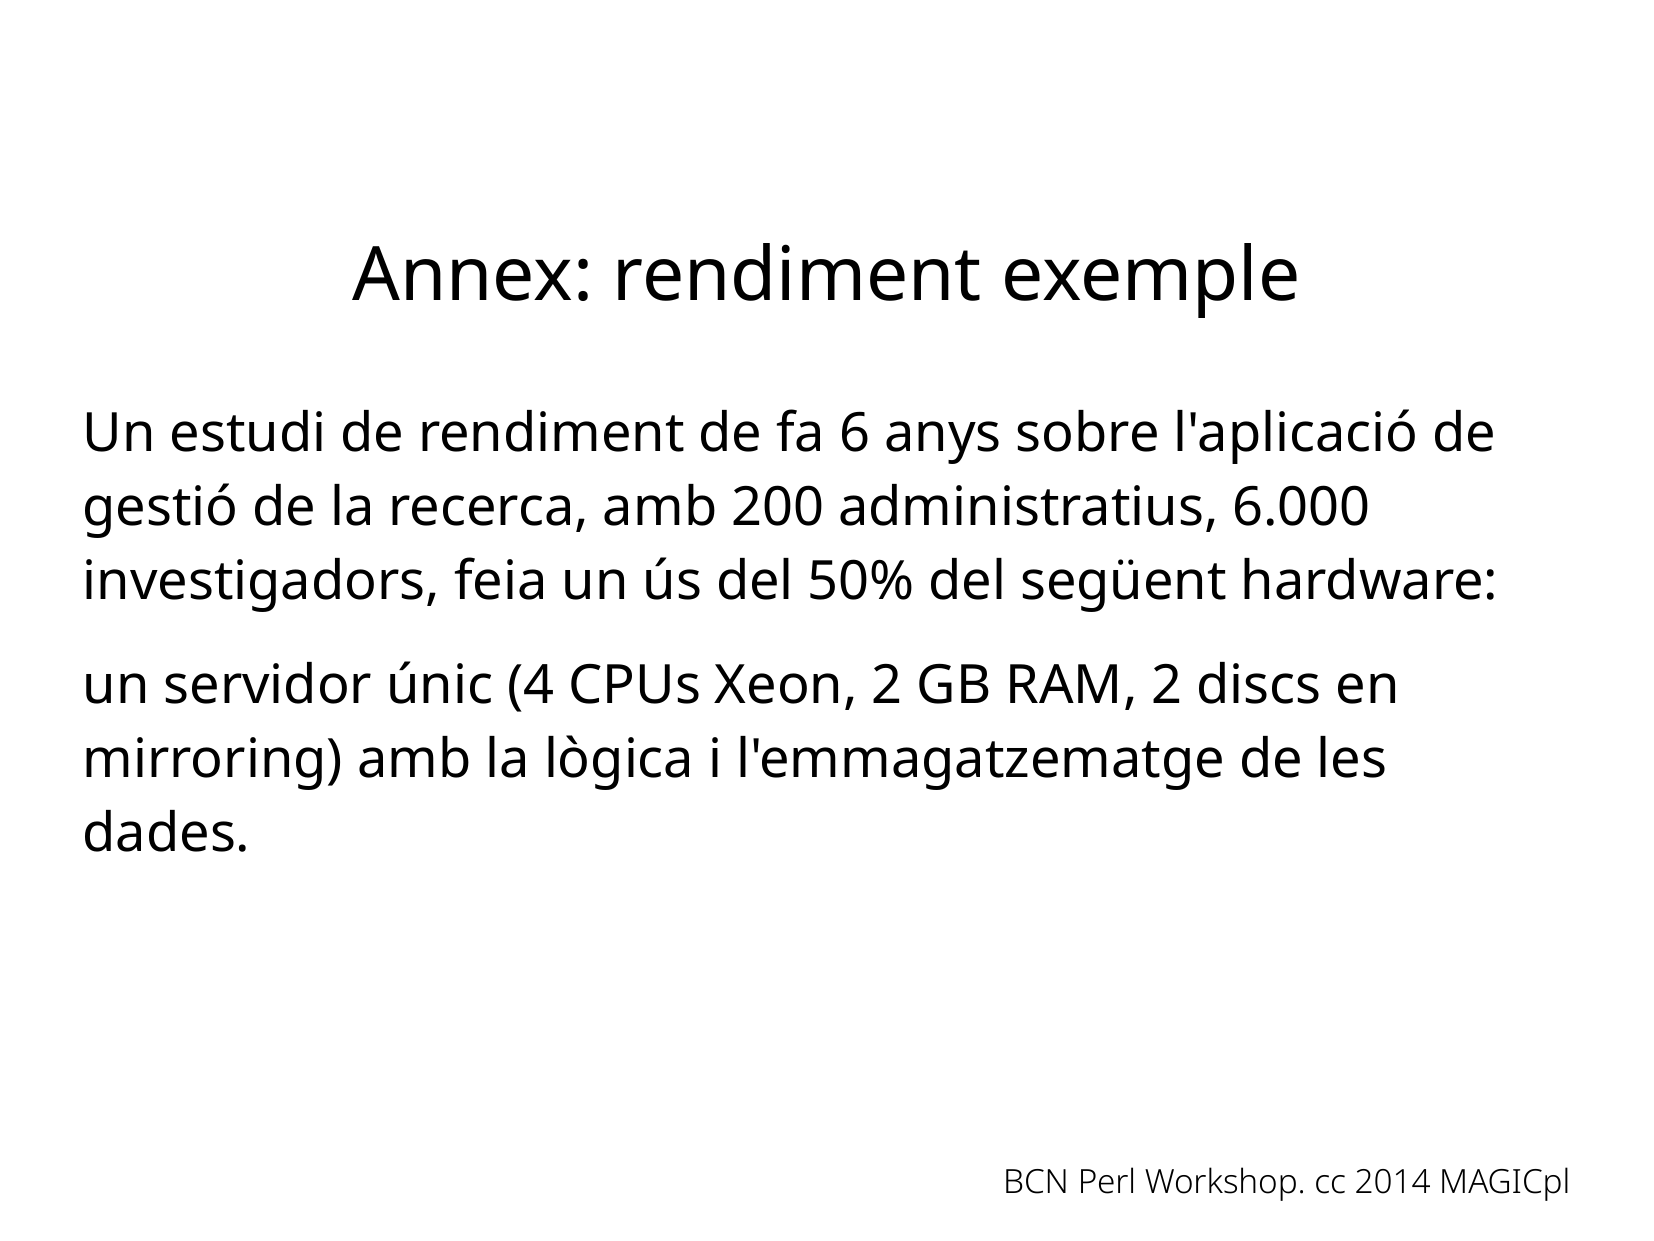

# Annex: rendiment exemple
Un estudi de rendiment de fa 6 anys sobre l'aplicació de gestió de la recerca, amb 200 administratius, 6.000 investigadors, feia un ús del 50% del següent hardware:
un servidor únic (4 CPUs Xeon, 2 GB RAM, 2 discs en mirroring) amb la lògica i l'emmagatzematge de les dades.
 BCN Perl Workshop. cc 2014 MAGICpl